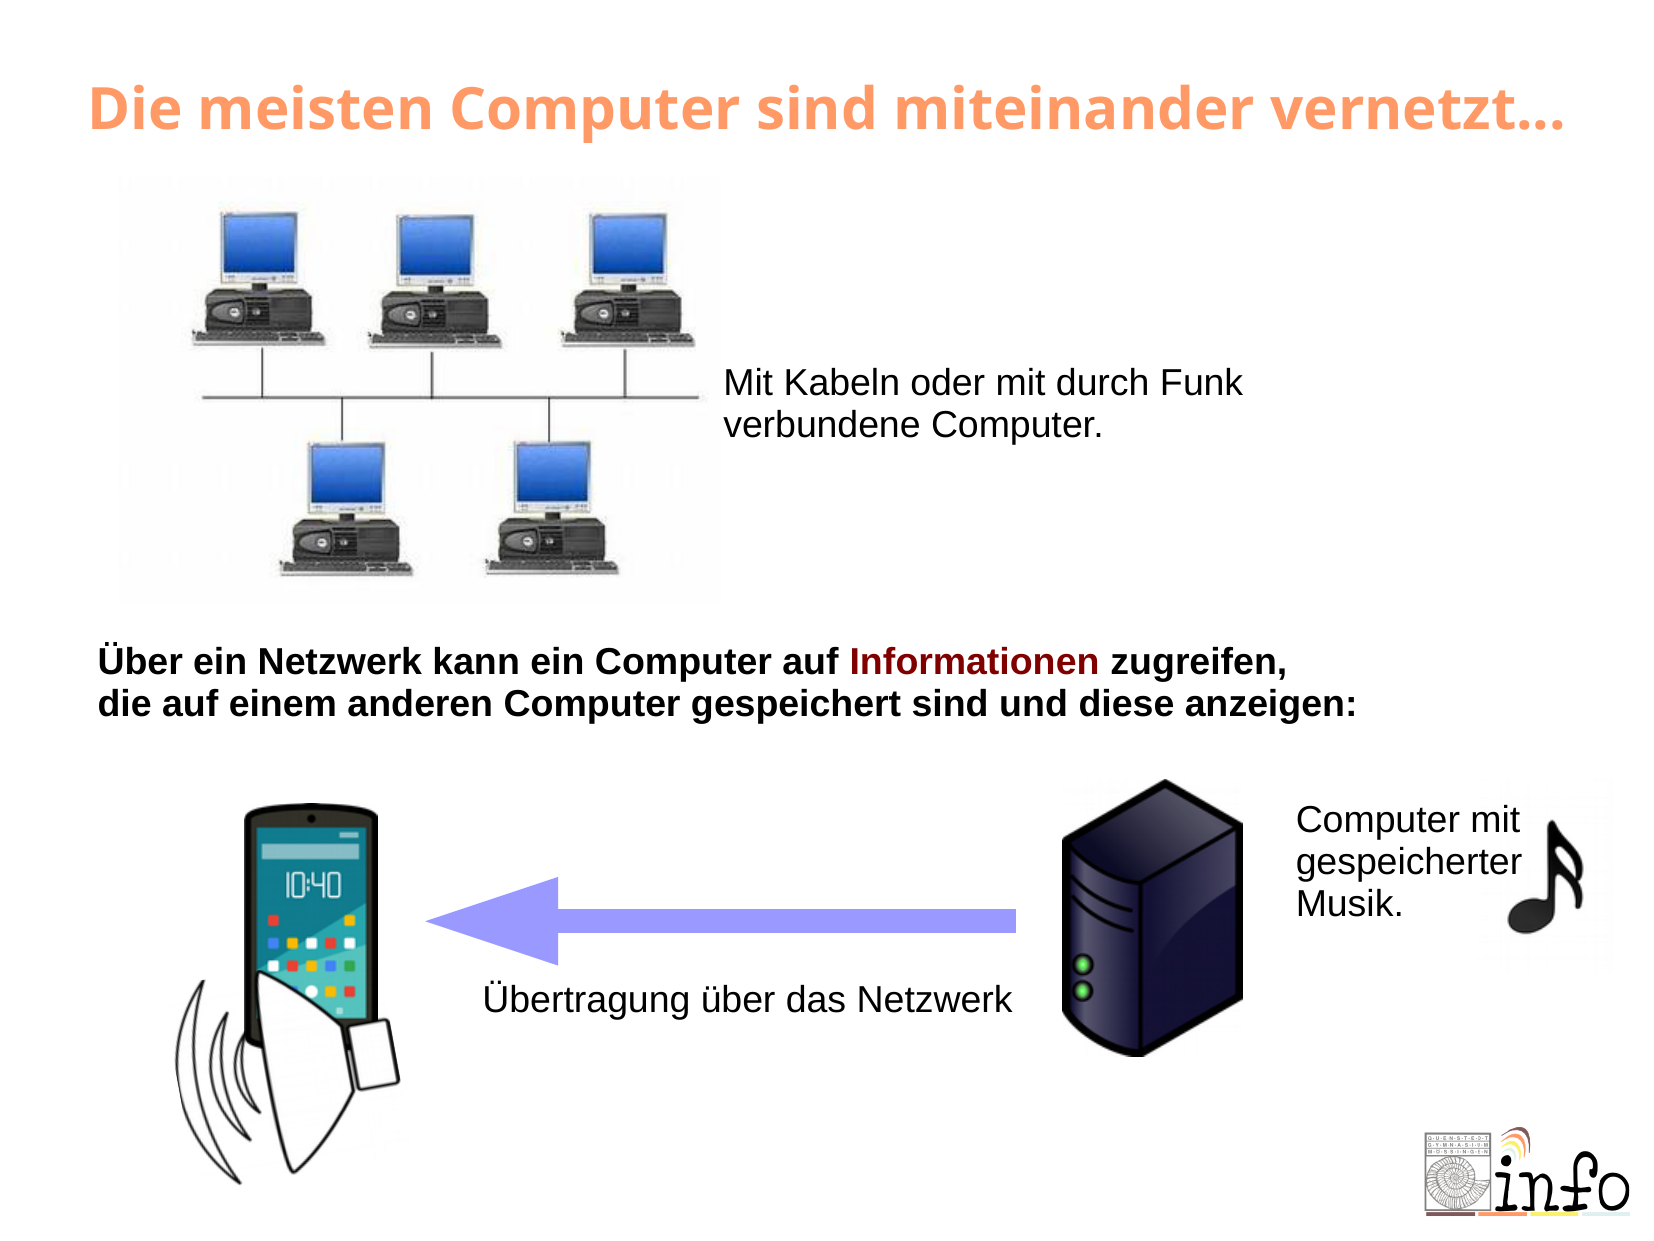

# Die meisten Computer sind miteinander vernetzt...
Mit Kabeln oder mit durch Funk
verbundene Computer.
Über ein Netzwerk kann ein Computer auf Informationen zugreifen,
die auf einem anderen Computer gespeichert sind und diese anzeigen:
Computer mit
gespeicherter
Musik.
Übertragung über das Netzwerk